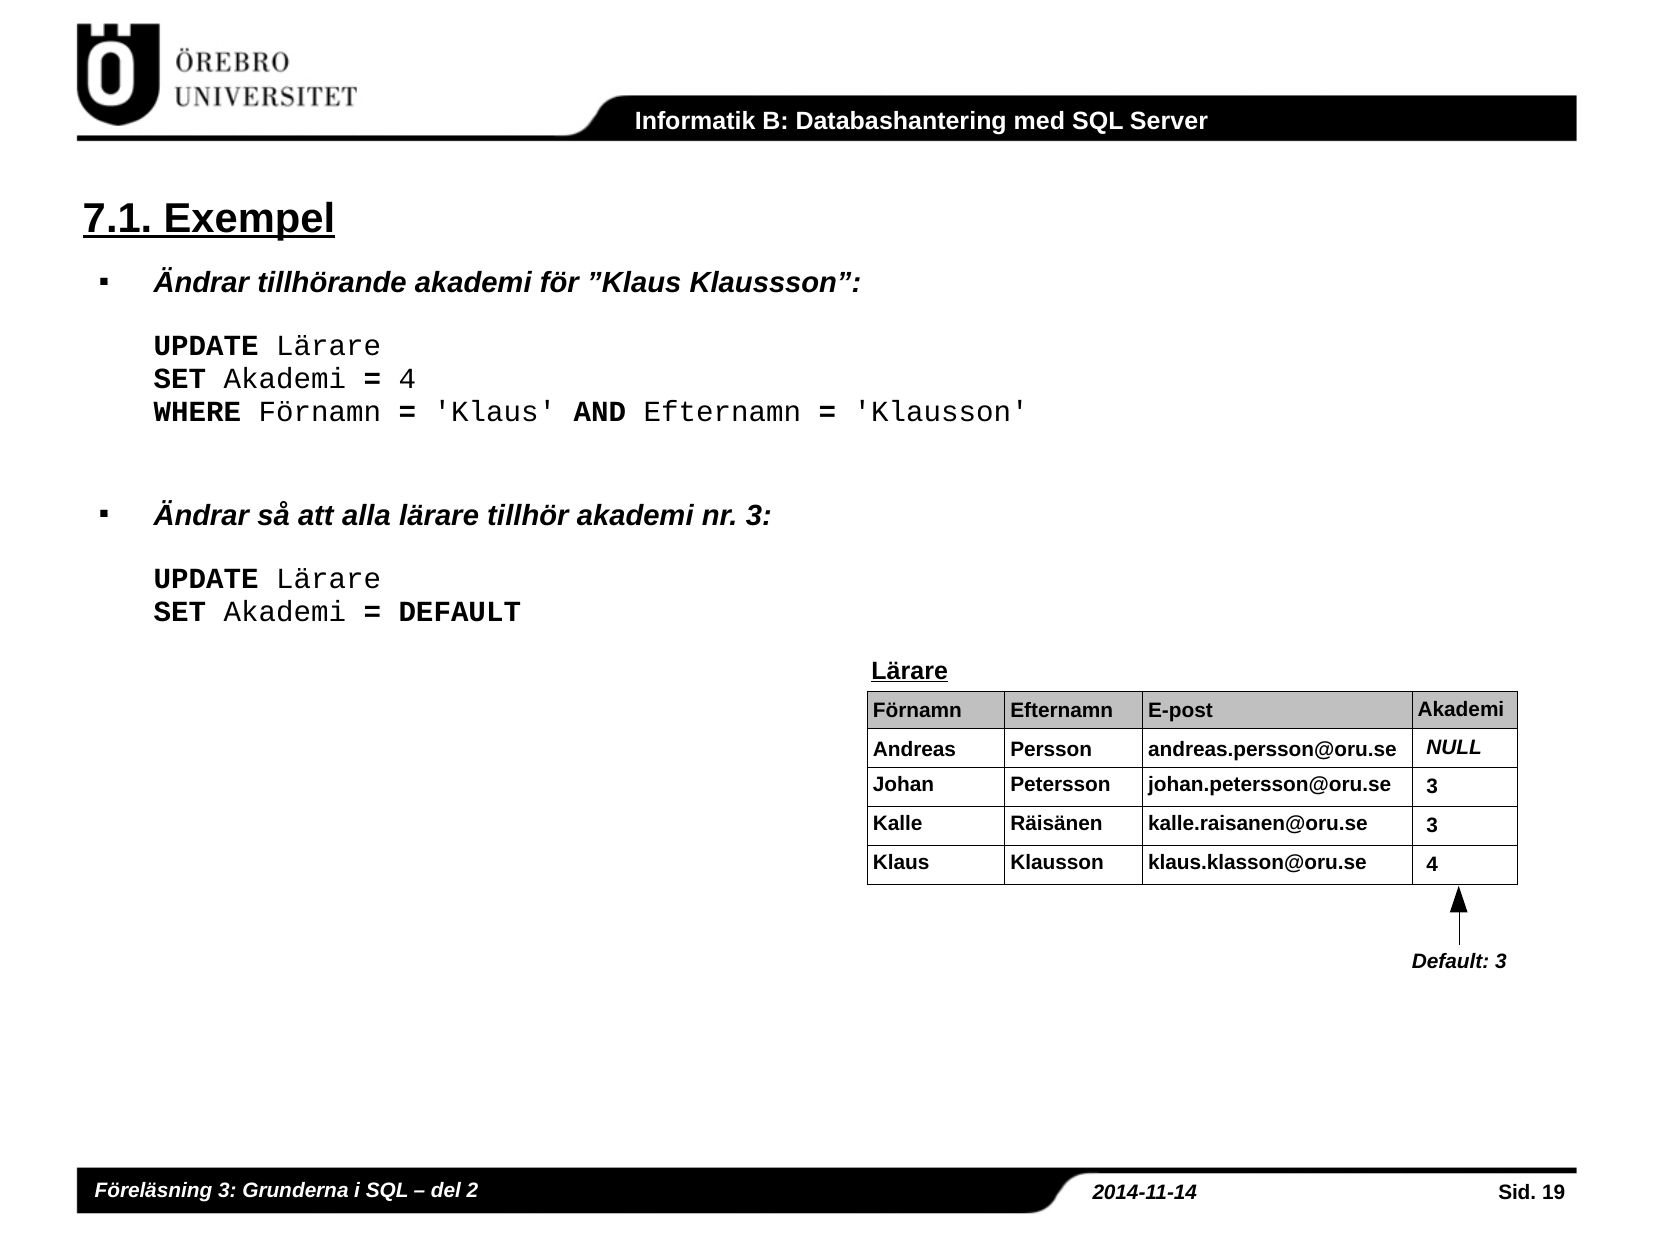

# 7.1. Exempel
Ändrar tillhörande akademi för ”Klaus Klaussson”:
UPDATE Lärare
SET Akademi = 4
WHERE Förnamn = 'Klaus' AND Efternamn = 'Klausson'
Ändrar så att alla lärare tillhör akademi nr. 3:
UPDATE Lärare
SET Akademi = DEFAULT
Lärare
| Förnamn | Efternamn | E-post | Akademi |
| --- | --- | --- | --- |
| Andreas | Persson | andreas.persson@oru.se | NULL |
| Johan | Petersson | johan.petersson@oru.se | 3 |
| Kalle | Räisänen | kalle.raisanen@oru.se | 3 |
| Klaus | Klausson | klaus.klasson@oru.se | 4 |
Default: 3
Föreläsning 3: Grunderna i SQL – del 2
2014-11-14
19